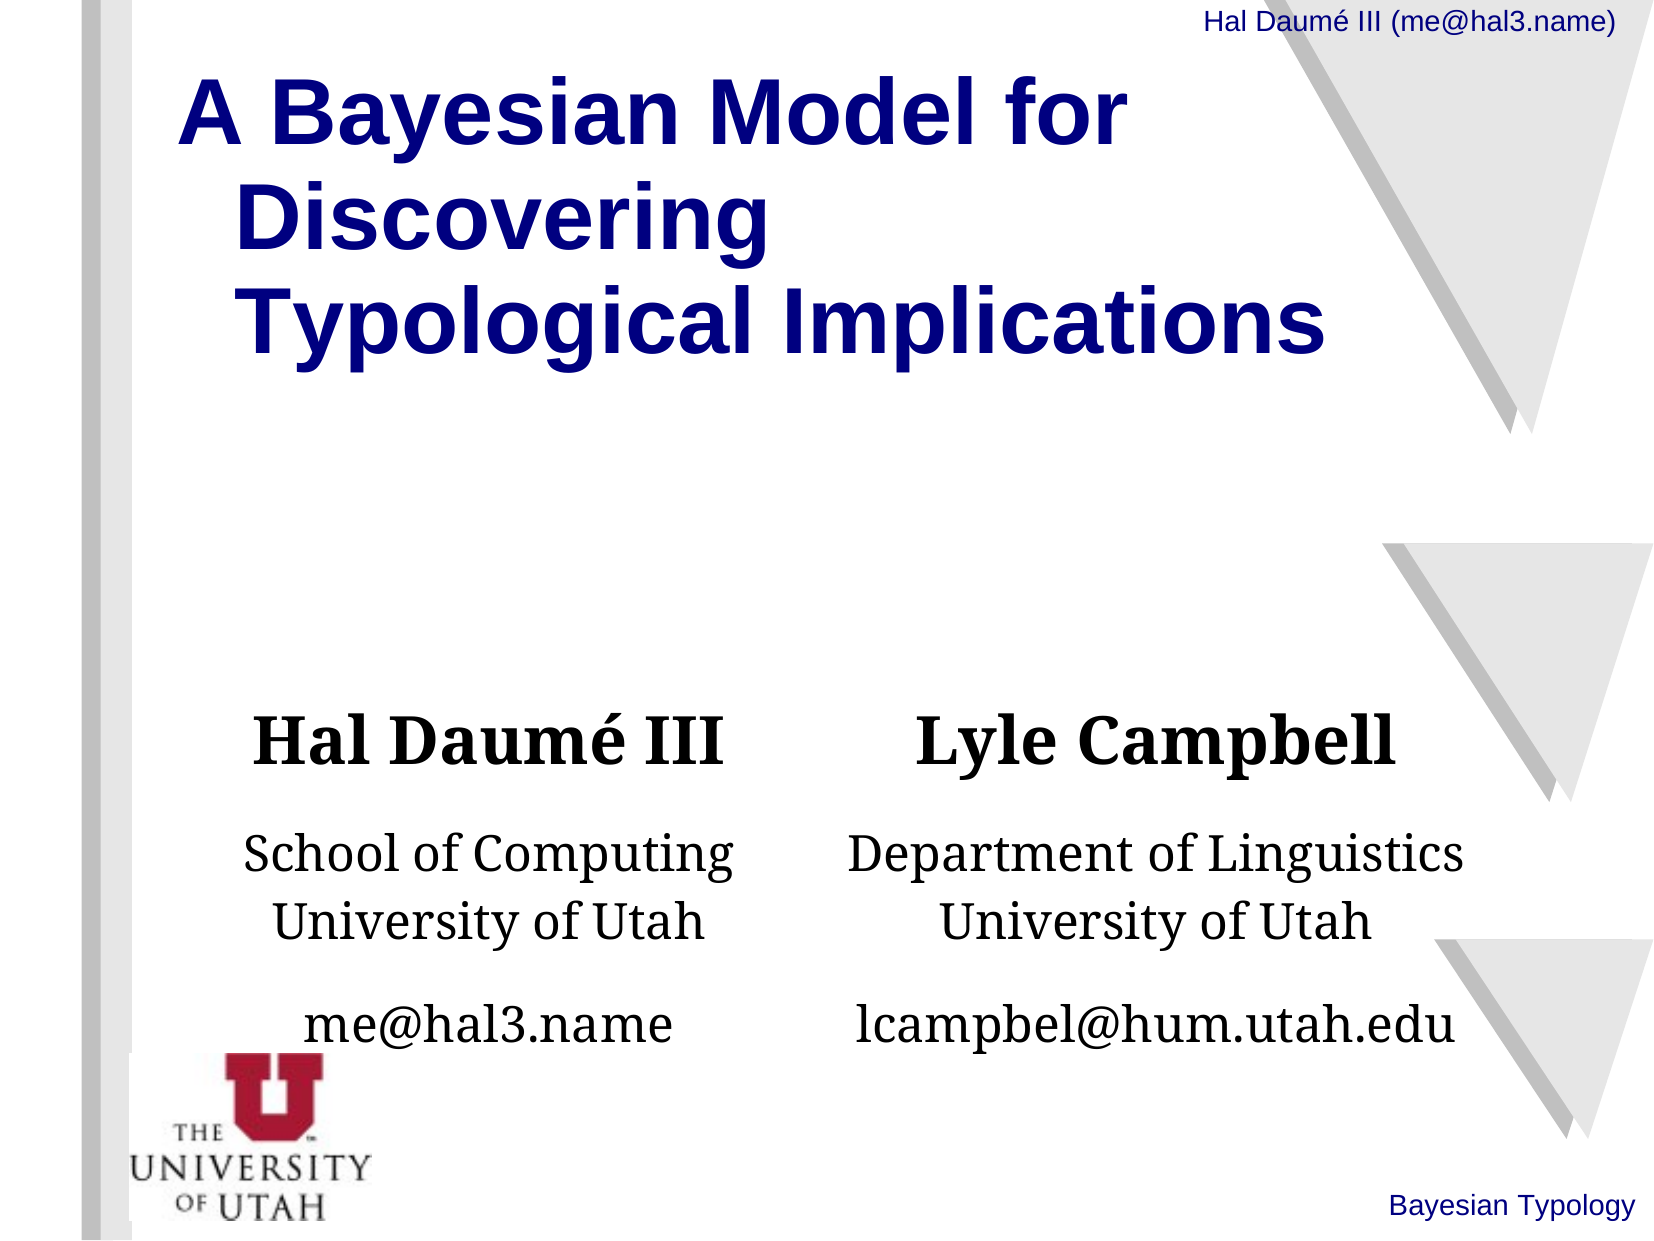

# A Bayesian Model for Discovering Typological Implications
Hal Daumé III
School of Computing
University of Utah
me@hal3.name
Lyle Campbell
Department of Linguistics
University of Utah
lcampbel@hum.utah.edu